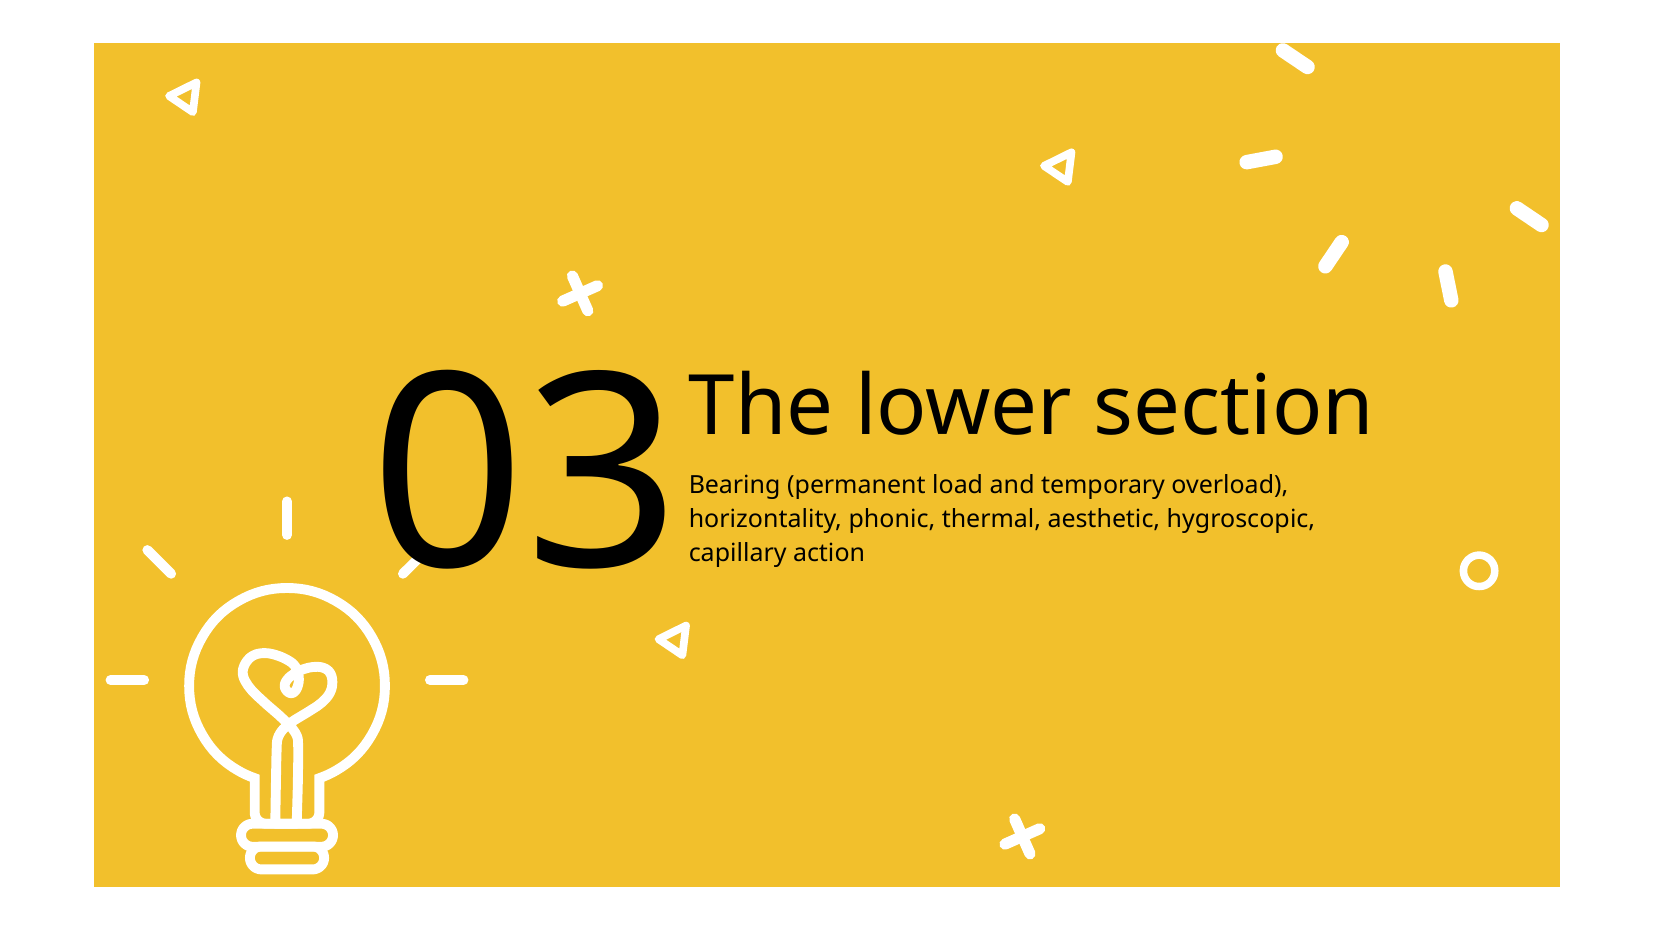

03
# The lower section
Bearing (permanent load and temporary overload), horizontality, phonic, thermal, aesthetic, hygroscopic, capillary action